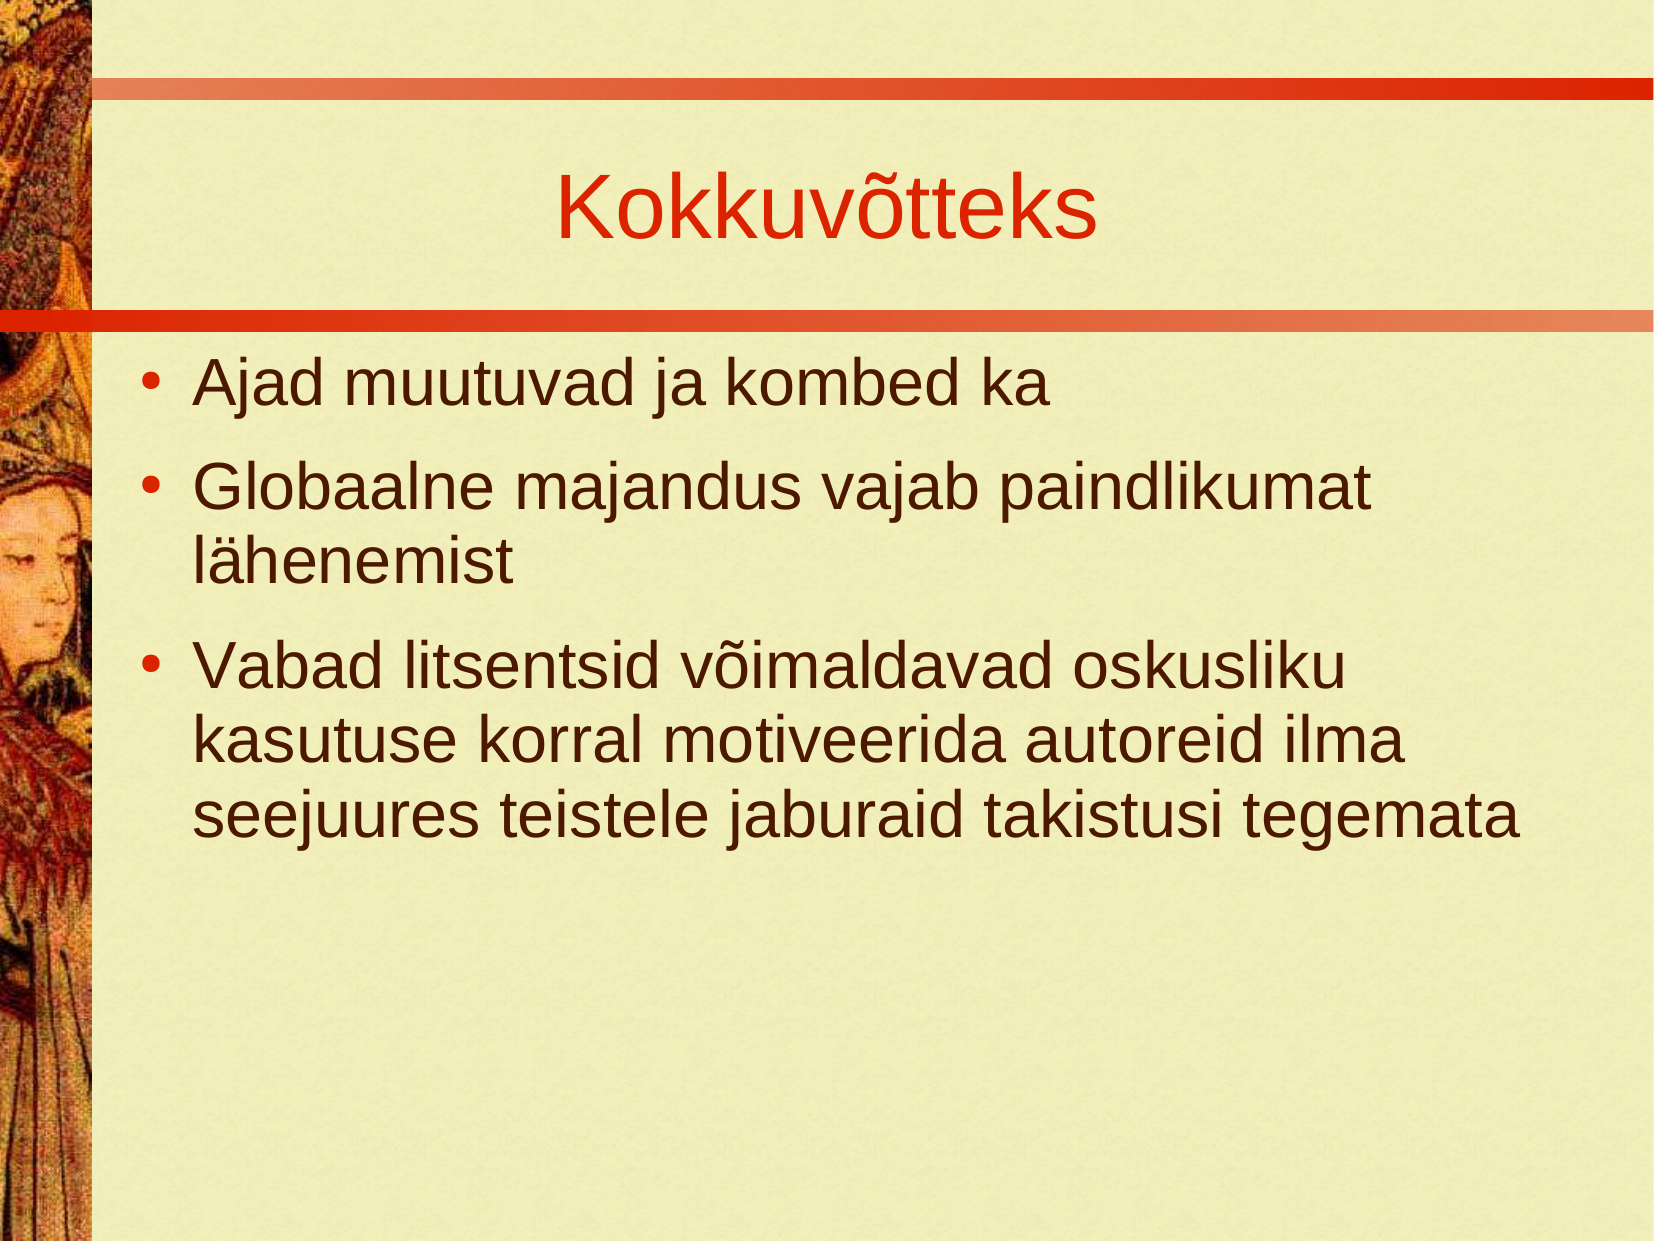

# Kokkuvõtteks
Ajad muutuvad ja kombed ka
Globaalne majandus vajab paindlikumat lähenemist
Vabad litsentsid võimaldavad oskusliku kasutuse korral motiveerida autoreid ilma seejuures teistele jaburaid takistusi tegemata